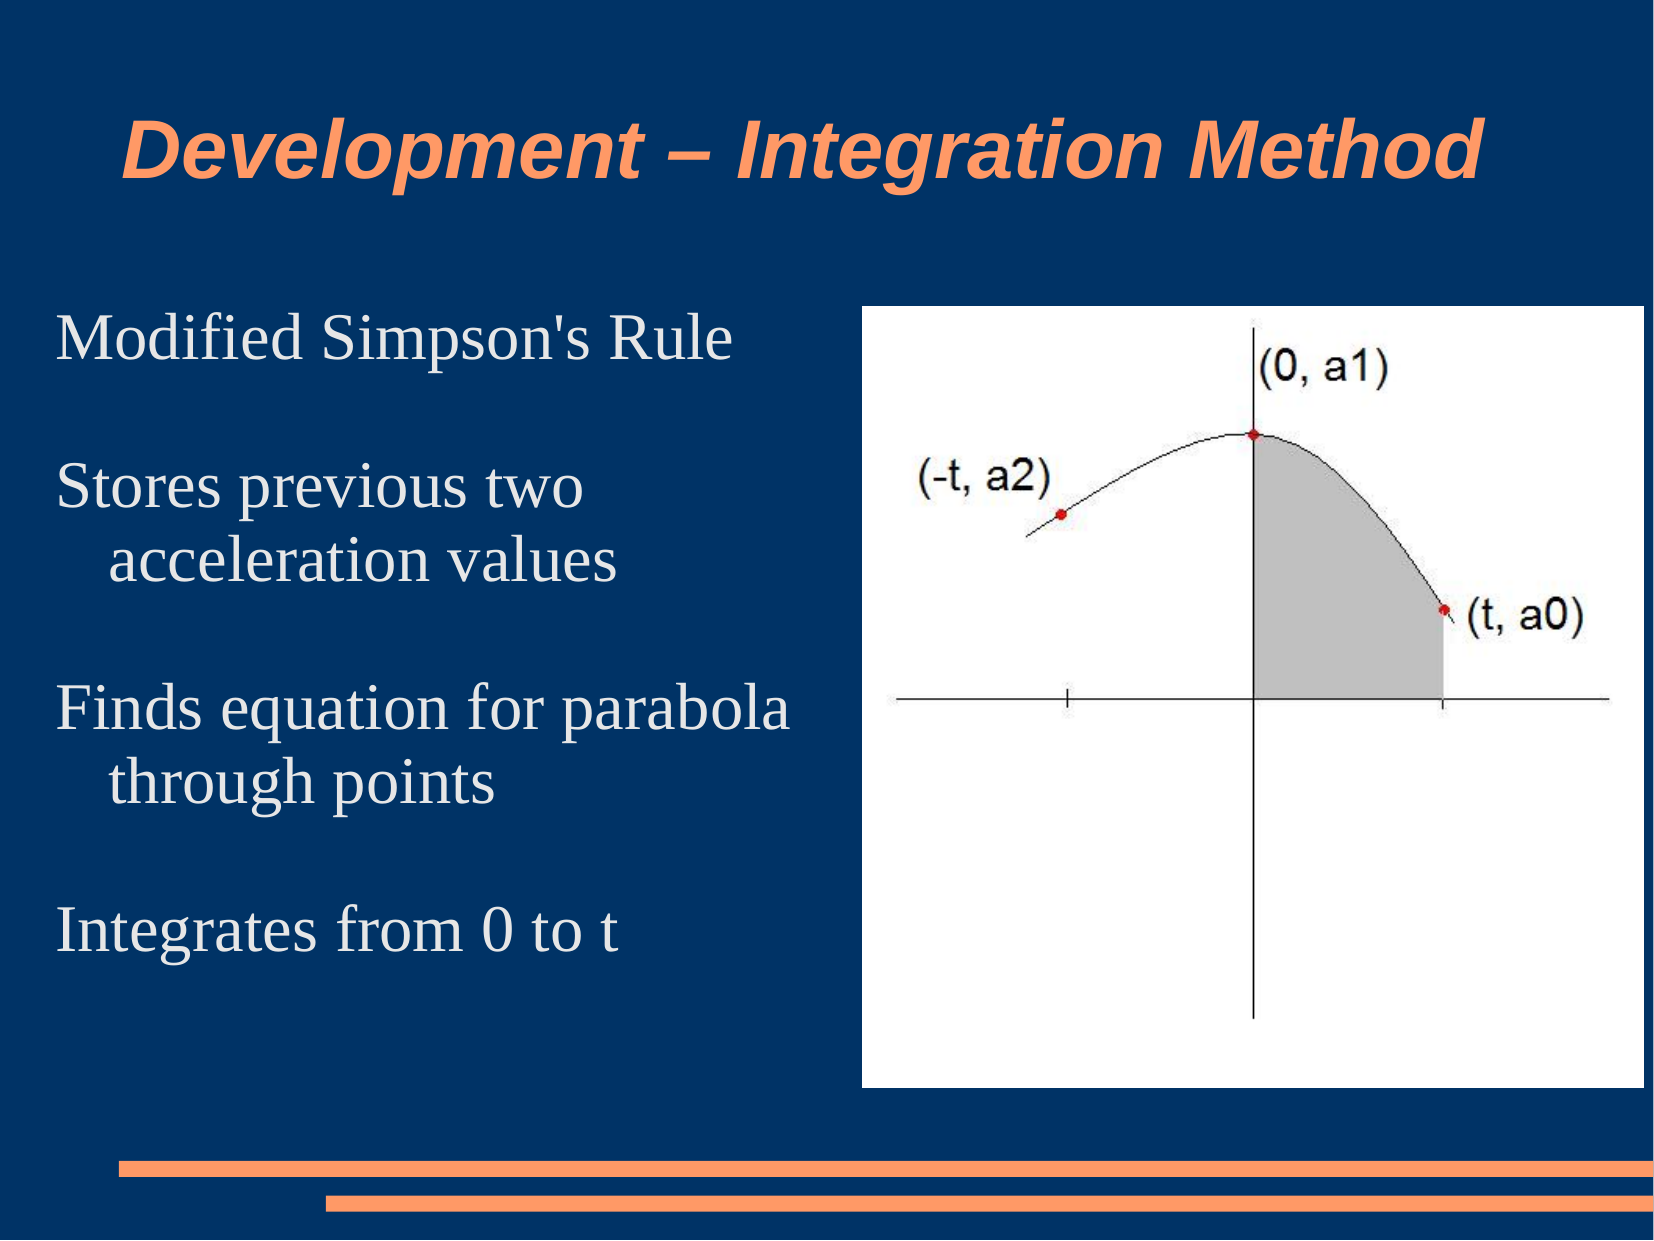

# Development – Integration Method
Modified Simpson's Rule
Stores previous two acceleration values
Finds equation for parabola through points
Integrates from 0 to t